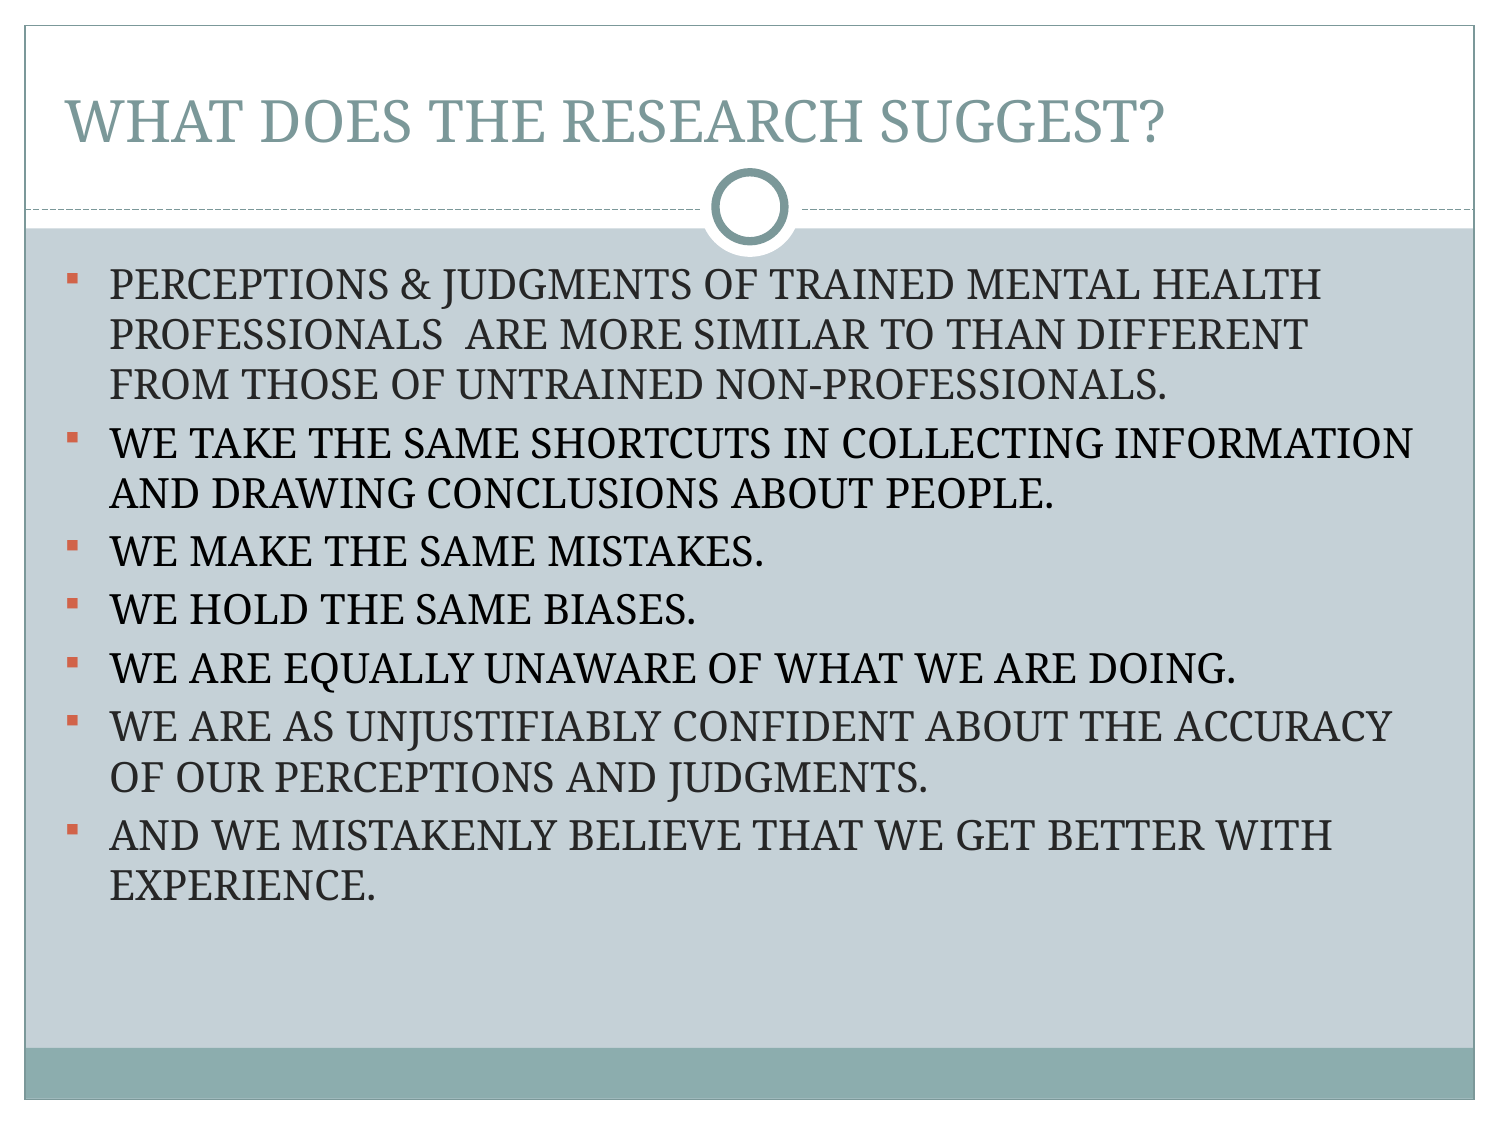

# WHAT DOES THE RESEARCH SUGGEST?
PERCEPTIONS & JUDGMENTS OF TRAINED MENTAL HEALTH PROFESSIONALS ARE MORE SIMILAR TO THAN DIFFERENT FROM THOSE OF UNTRAINED NON-PROFESSIONALS.
WE TAKE THE SAME SHORTCUTS IN COLLECTING INFORMATION AND DRAWING CONCLUSIONS ABOUT PEOPLE.
WE MAKE THE SAME MISTAKES.
WE HOLD THE SAME BIASES.
WE ARE EQUALLY UNAWARE OF WHAT WE ARE DOING.
WE ARE AS UNJUSTIFIABLY CONFIDENT ABOUT THE ACCURACY OF OUR PERCEPTIONS AND JUDGMENTS.
AND WE MISTAKENLY BELIEVE THAT WE GET BETTER WITH EXPERIENCE.